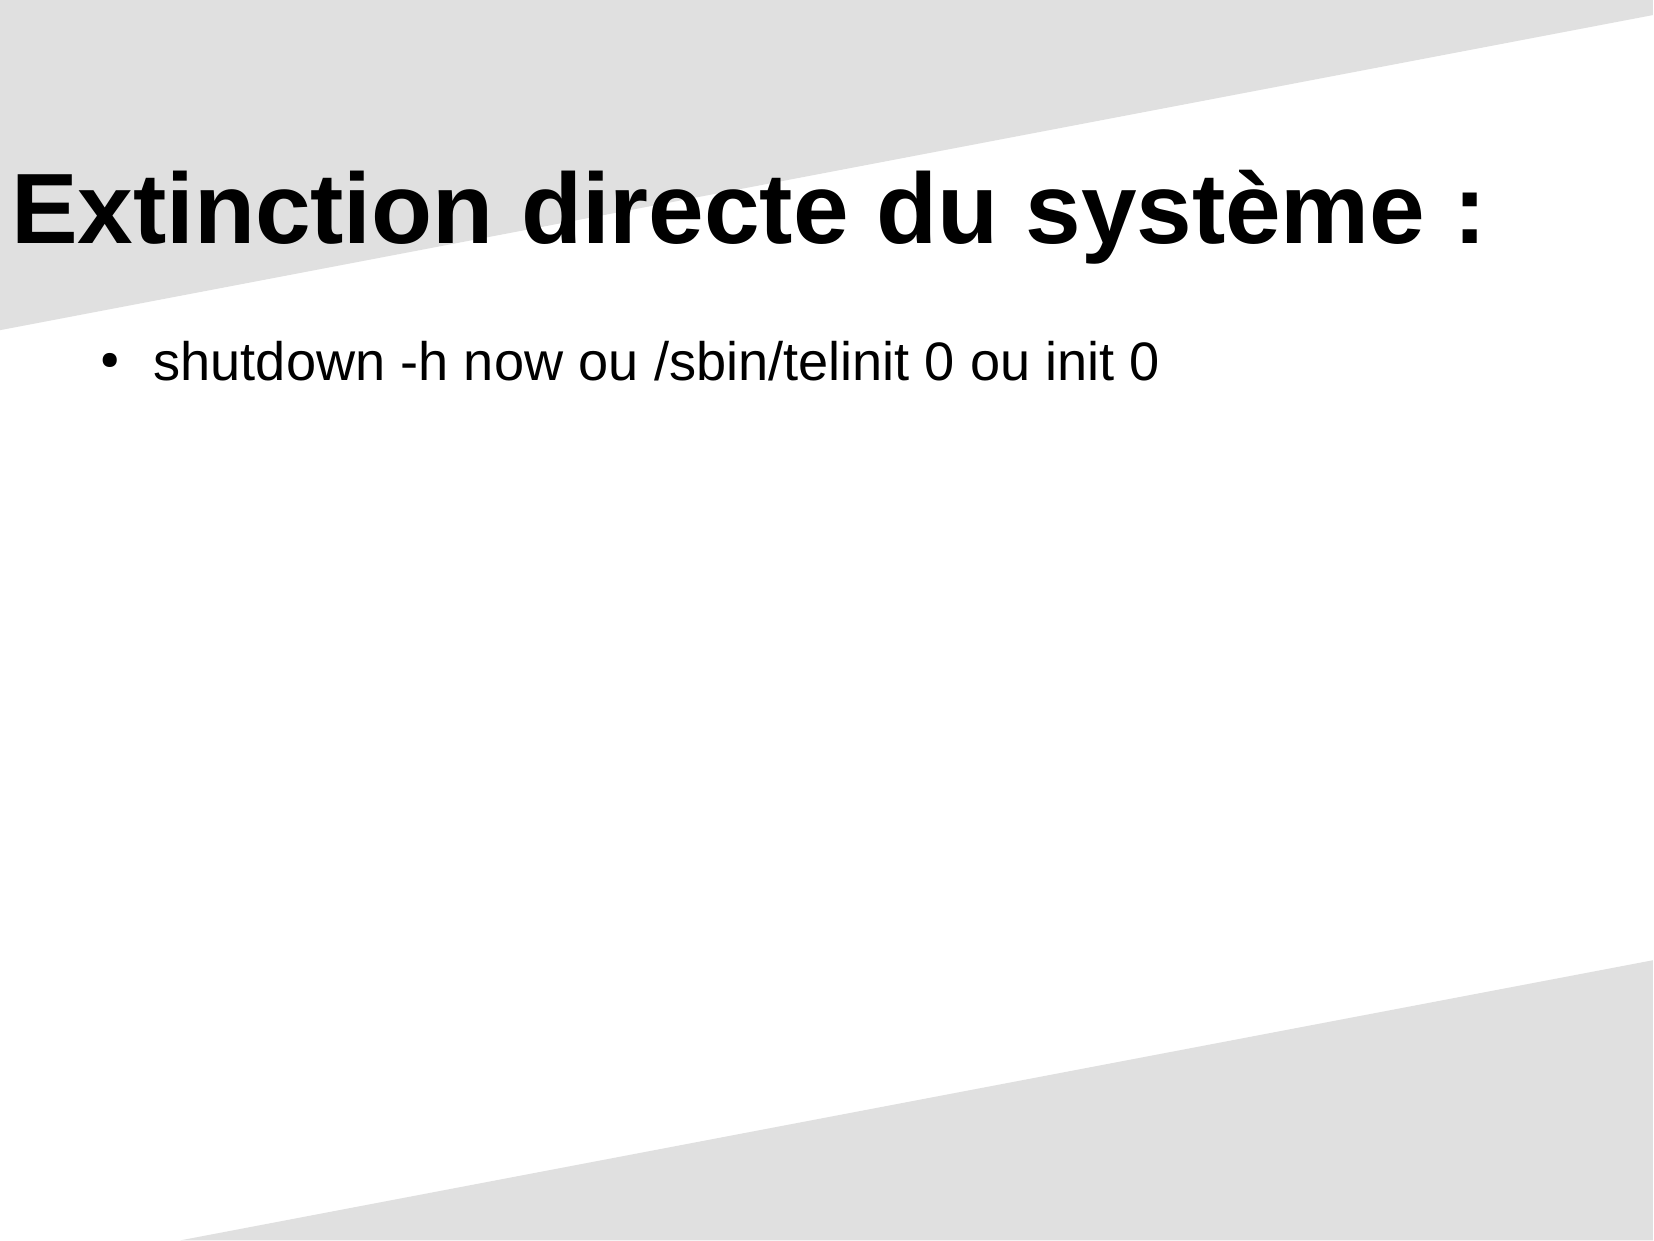

# Extinction directe du système :
shutdown -h now ou /sbin/telinit 0 ou init 0